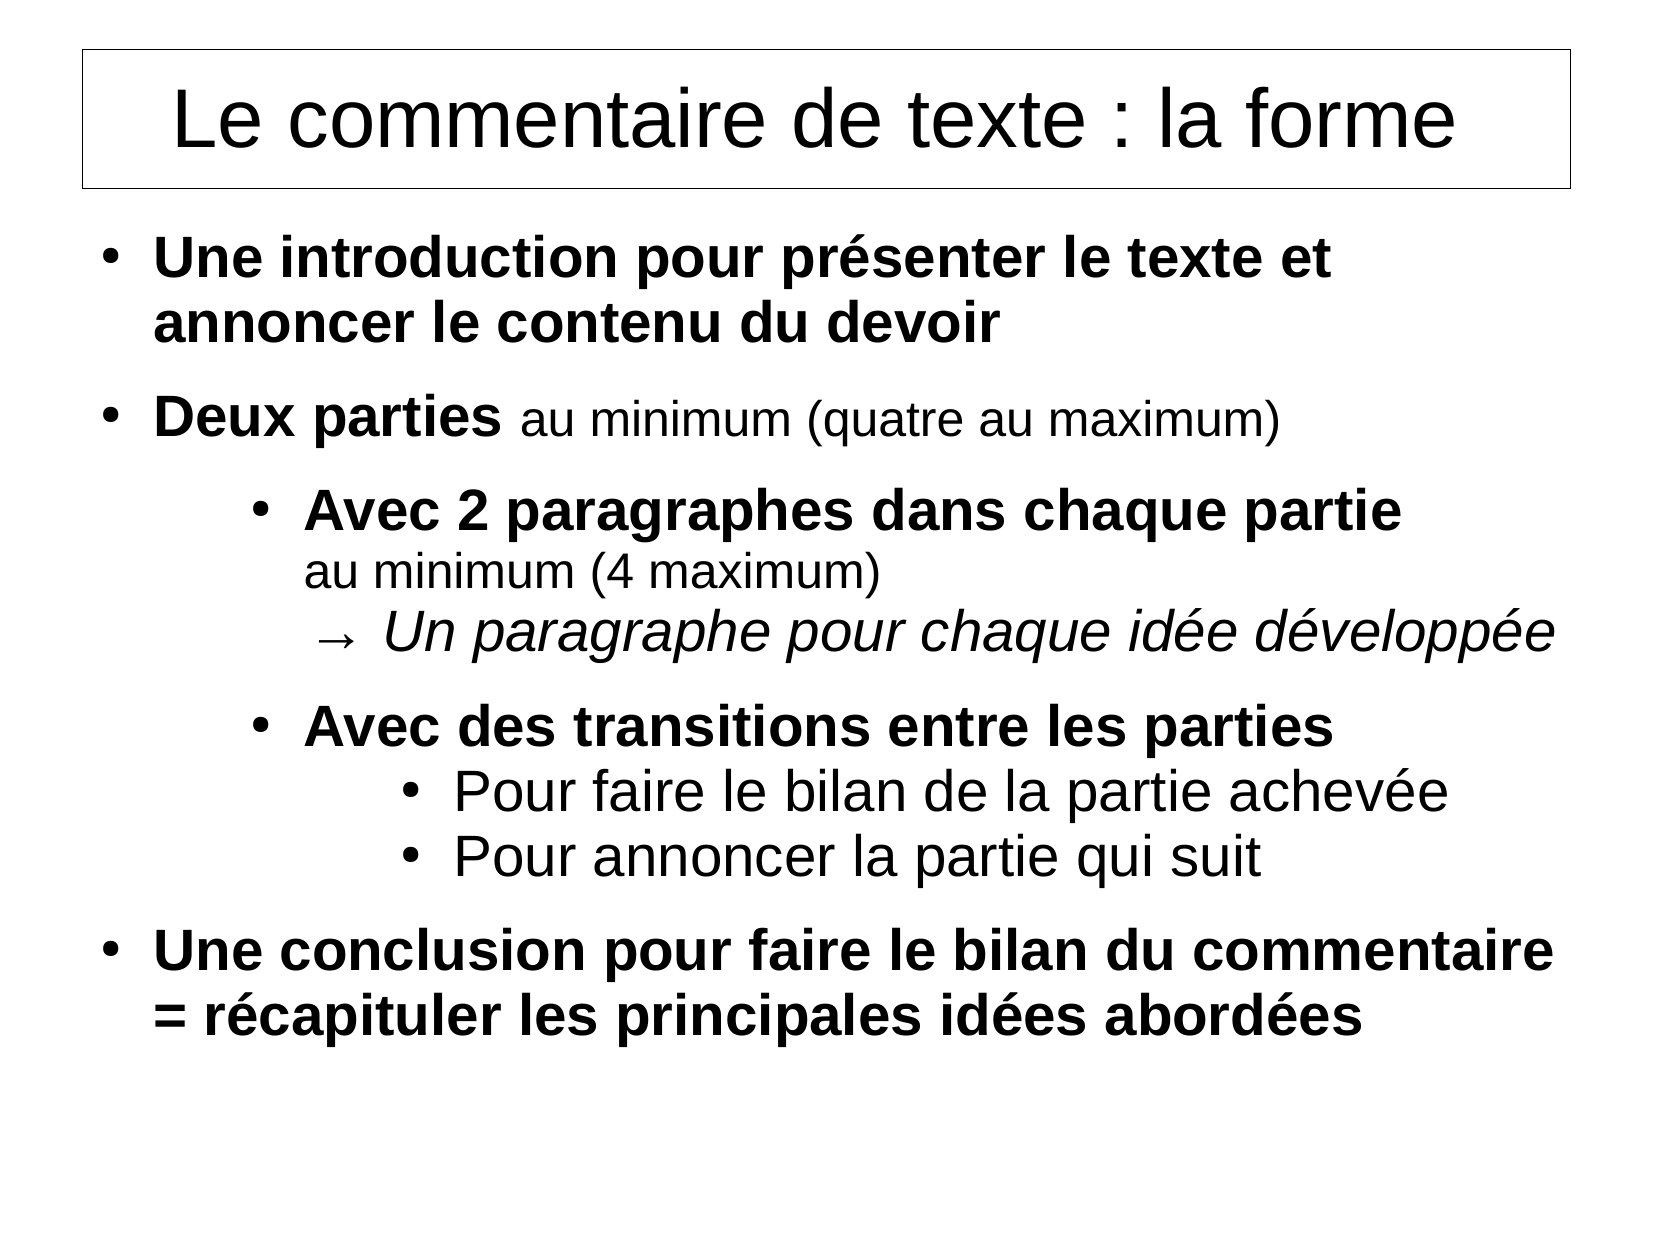

# Le commentaire de texte : la forme
Une introduction pour présenter le texte et annoncer le contenu du devoir
Deux parties au minimum (quatre au maximum)
Avec 2 paragraphes dans chaque partie
au minimum (4 maximum)
→ Un paragraphe pour chaque idée développée
Avec des transitions entre les parties
Pour faire le bilan de la partie achevée
Pour annoncer la partie qui suit
Une conclusion pour faire le bilan du commentaire = récapituler les principales idées abordées